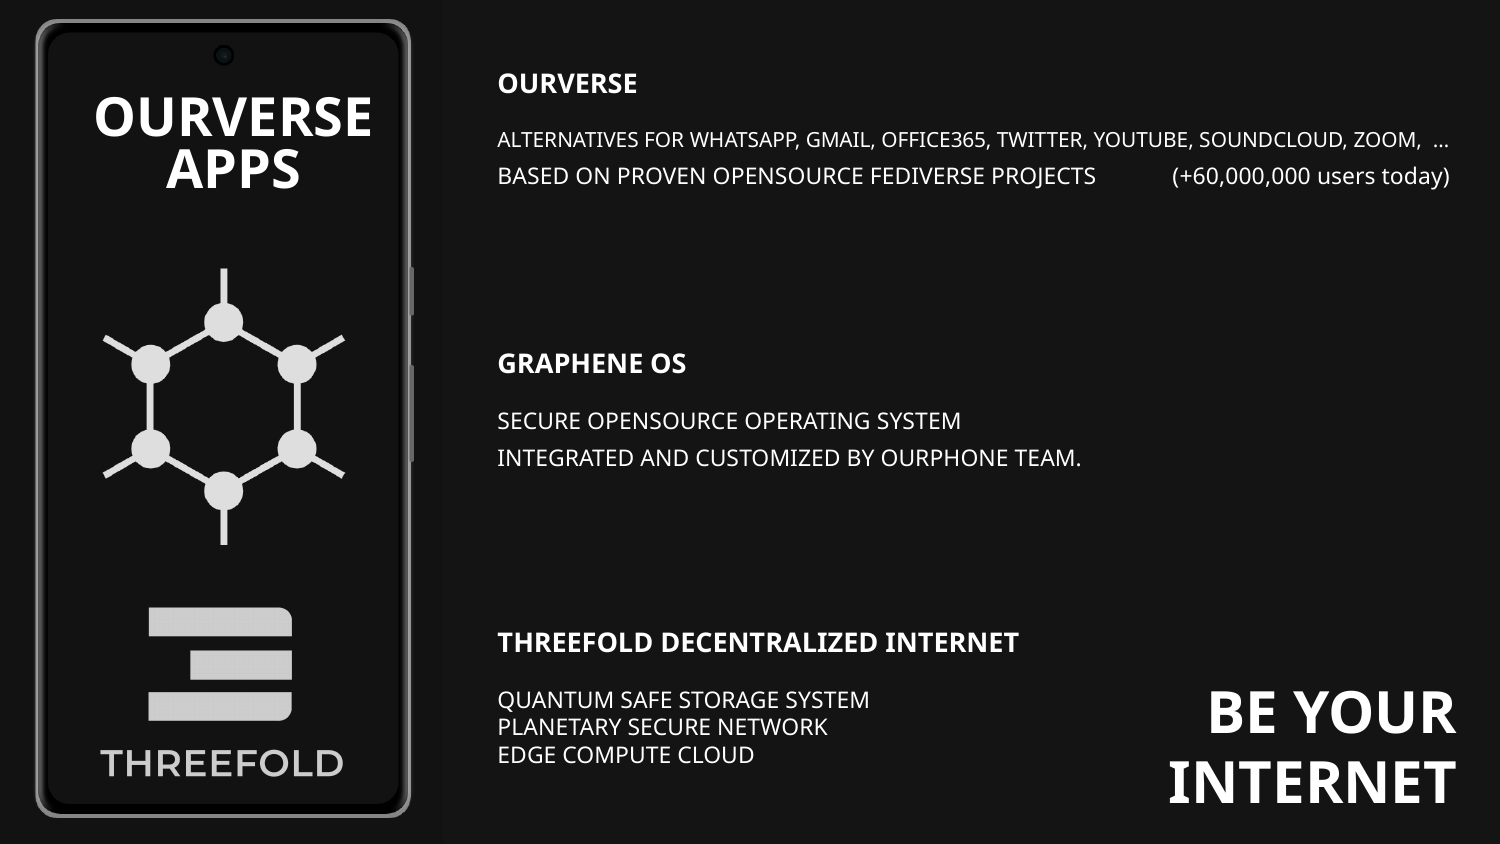

OURVERSE
ALTERNATIVES FOR WHATSAPP, GMAIL, OFFICE365, TWITTER, YOUTUBE, SOUNDCLOUD, ZOOM, …
BASED ON PROVEN OPENSOURCE FEDIVERSE PROJECTS 	(+60,000,000 users today)
OURVERSE
APPS
GRAPHENE OS
SECURE OPENSOURCE OPERATING SYSTEM
INTEGRATED AND CUSTOMIZED BY OURPHONE TEAM.
THREEFOLD DECENTRALIZED INTERNET
QUANTUM SAFE STORAGE SYSTEM
PLANETARY SECURE NETWORK
EDGE COMPUTE CLOUD
BE YOUR INTERNET